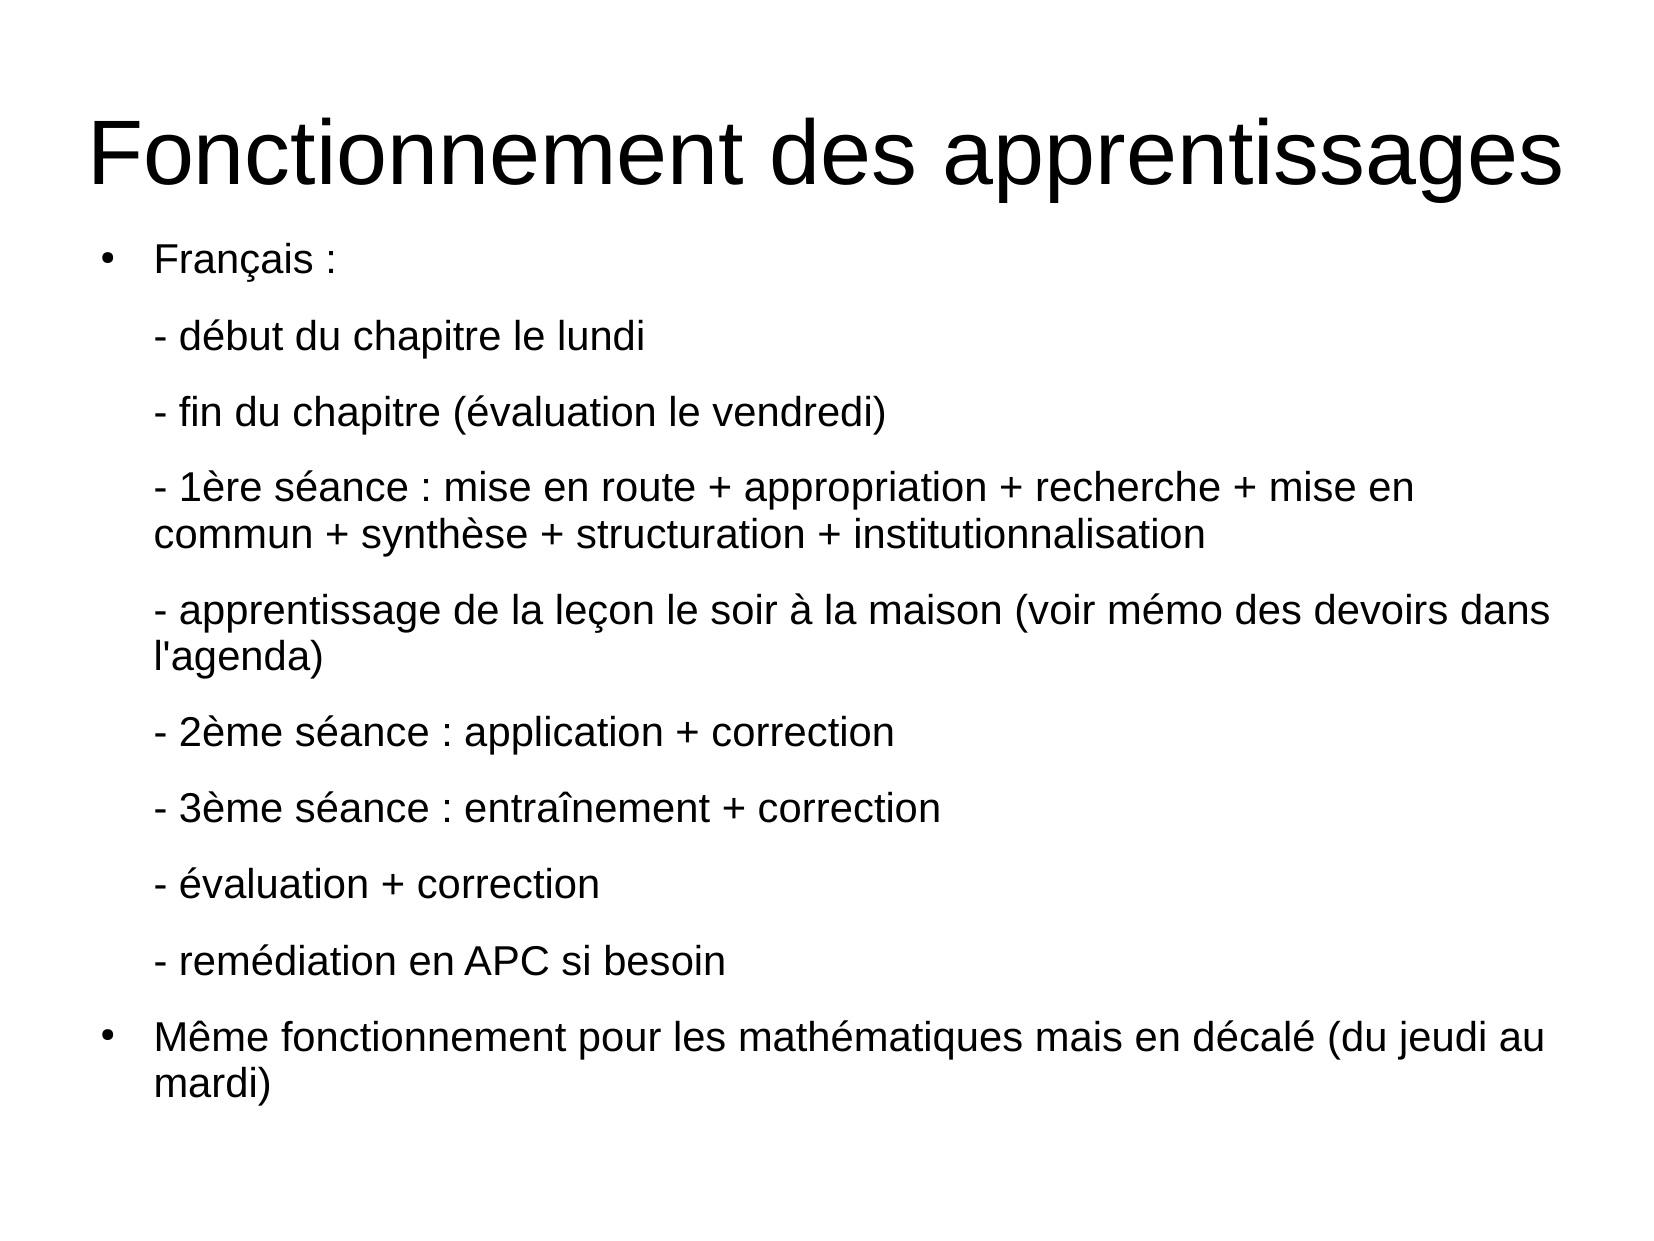

# Fonctionnement des apprentissages
Français :
- début du chapitre le lundi
- fin du chapitre (évaluation le vendredi)
- 1ère séance : mise en route + appropriation + recherche + mise en commun + synthèse + structuration + institutionnalisation
- apprentissage de la leçon le soir à la maison (voir mémo des devoirs dans l'agenda)
- 2ème séance : application + correction
- 3ème séance : entraînement + correction
- évaluation + correction
- remédiation en APC si besoin
Même fonctionnement pour les mathématiques mais en décalé (du jeudi au mardi)